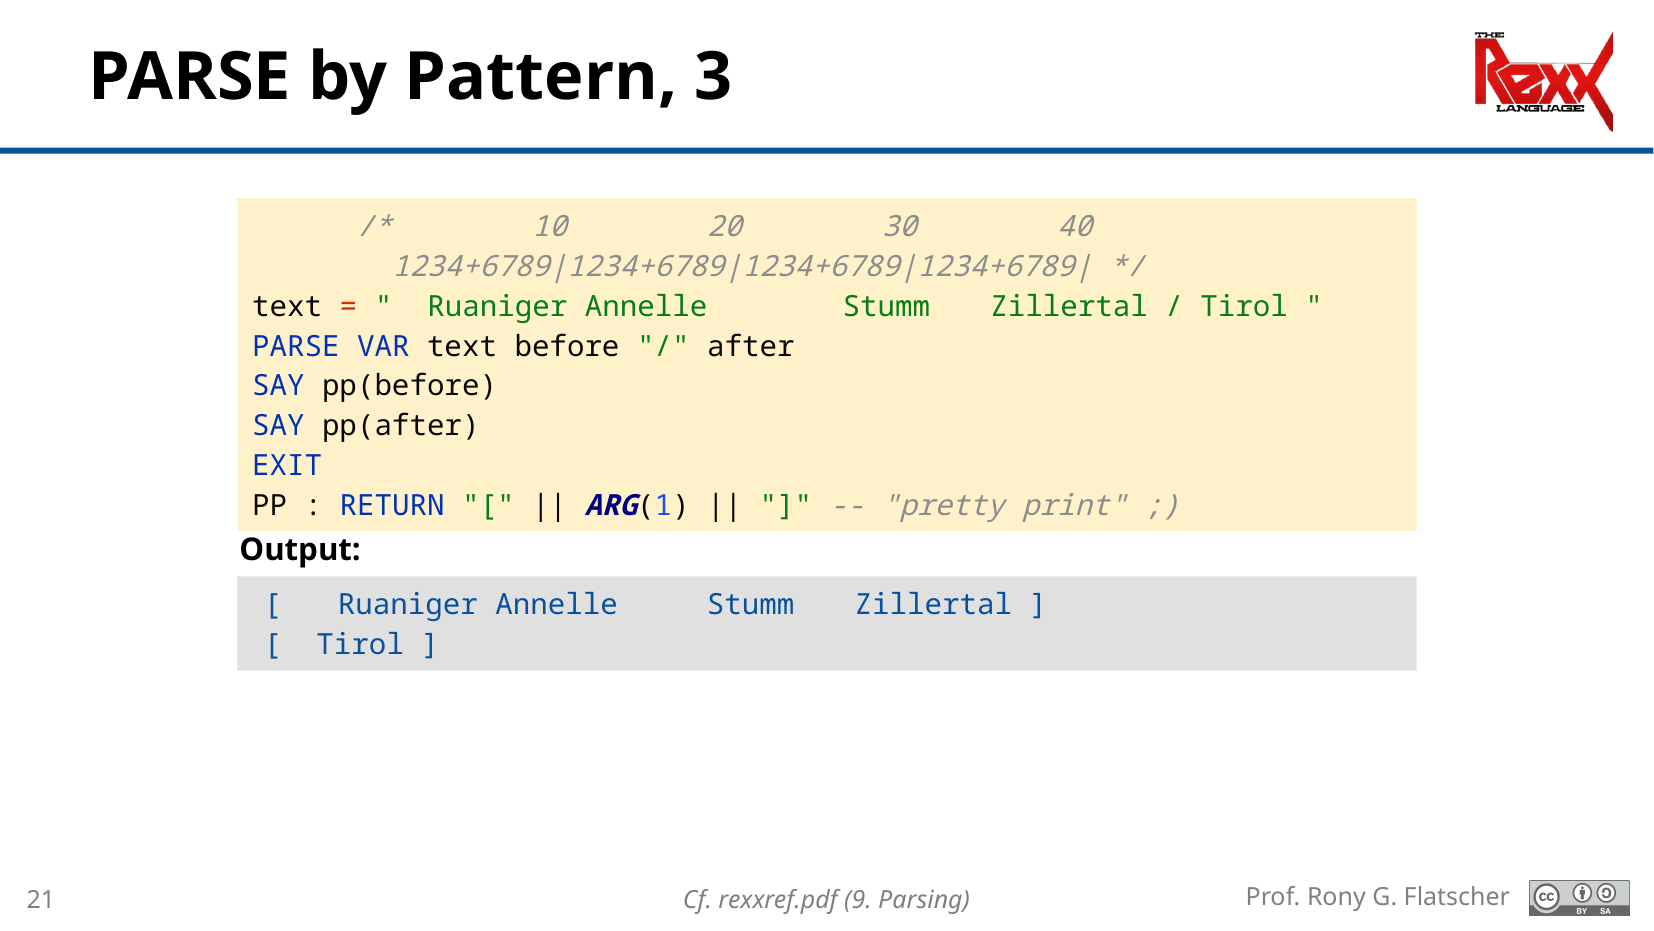

# PARSE by Pattern, 3
 /* 10 20 30 40
 1234+6789|1234+6789|1234+6789|1234+6789| */
text = " Ruaniger Annelle		Stumm	Zillertal / Tirol "
PARSE VAR text before "/" after
SAY pp(before)
SAY pp(after)
EXIT
PP : RETURN "[" || ARG(1) || "]" -- "pretty print" ;)
Output:
[	Ruaniger Annelle		Stumm	Zillertal ]
[ Tirol ]
Cf. rexxref.pdf (9. Parsing)